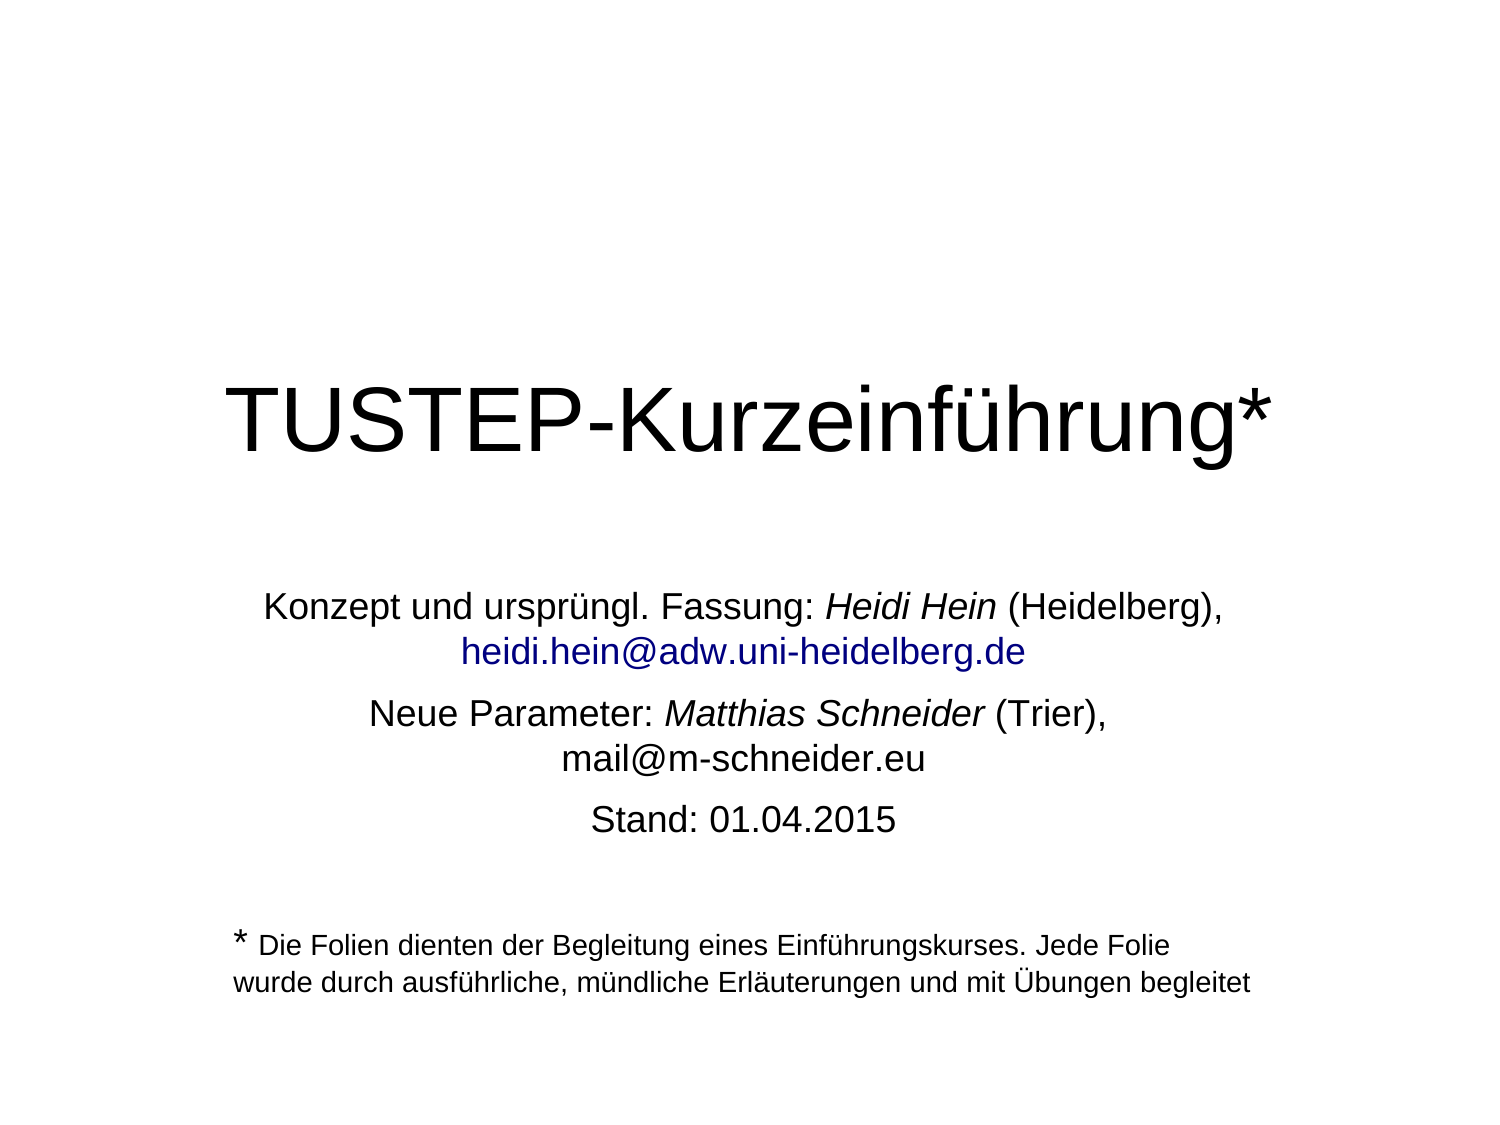

# TUSTEP-Kurzeinführung*
Konzept und ursprüngl. Fassung: Heidi Hein (Heidelberg),
heidi.hein@adw.uni-heidelberg.de
Neue Parameter: Matthias Schneider (Trier),
mail@m-schneider.eu
Stand: 01.04.2015
* Die Folien dienten der Begleitung eines Einführungskurses. Jede Folie wurde durch ausführliche, mündliche Erläuterungen und mit Übungen begleitet